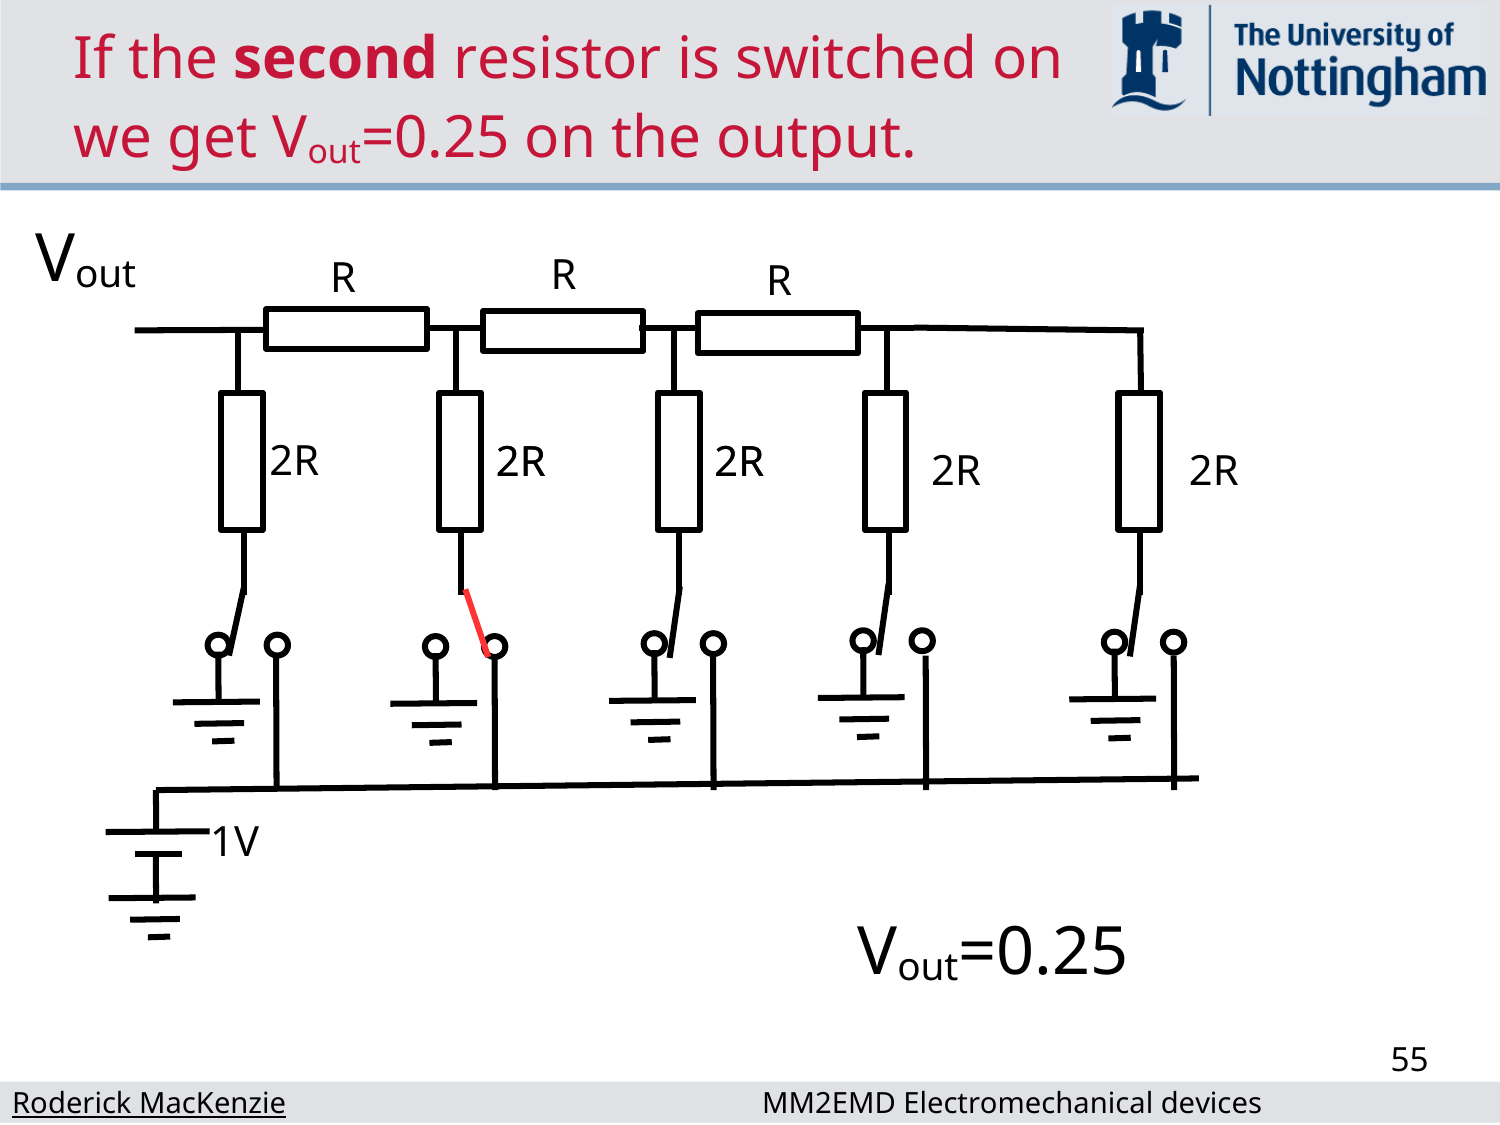

# If the second resistor is switched on we get Vout=0.25 on the output.
Vout
R
R
R
2R
2R
2R
2R
2R
2R
2R
1V
Vout=0.25